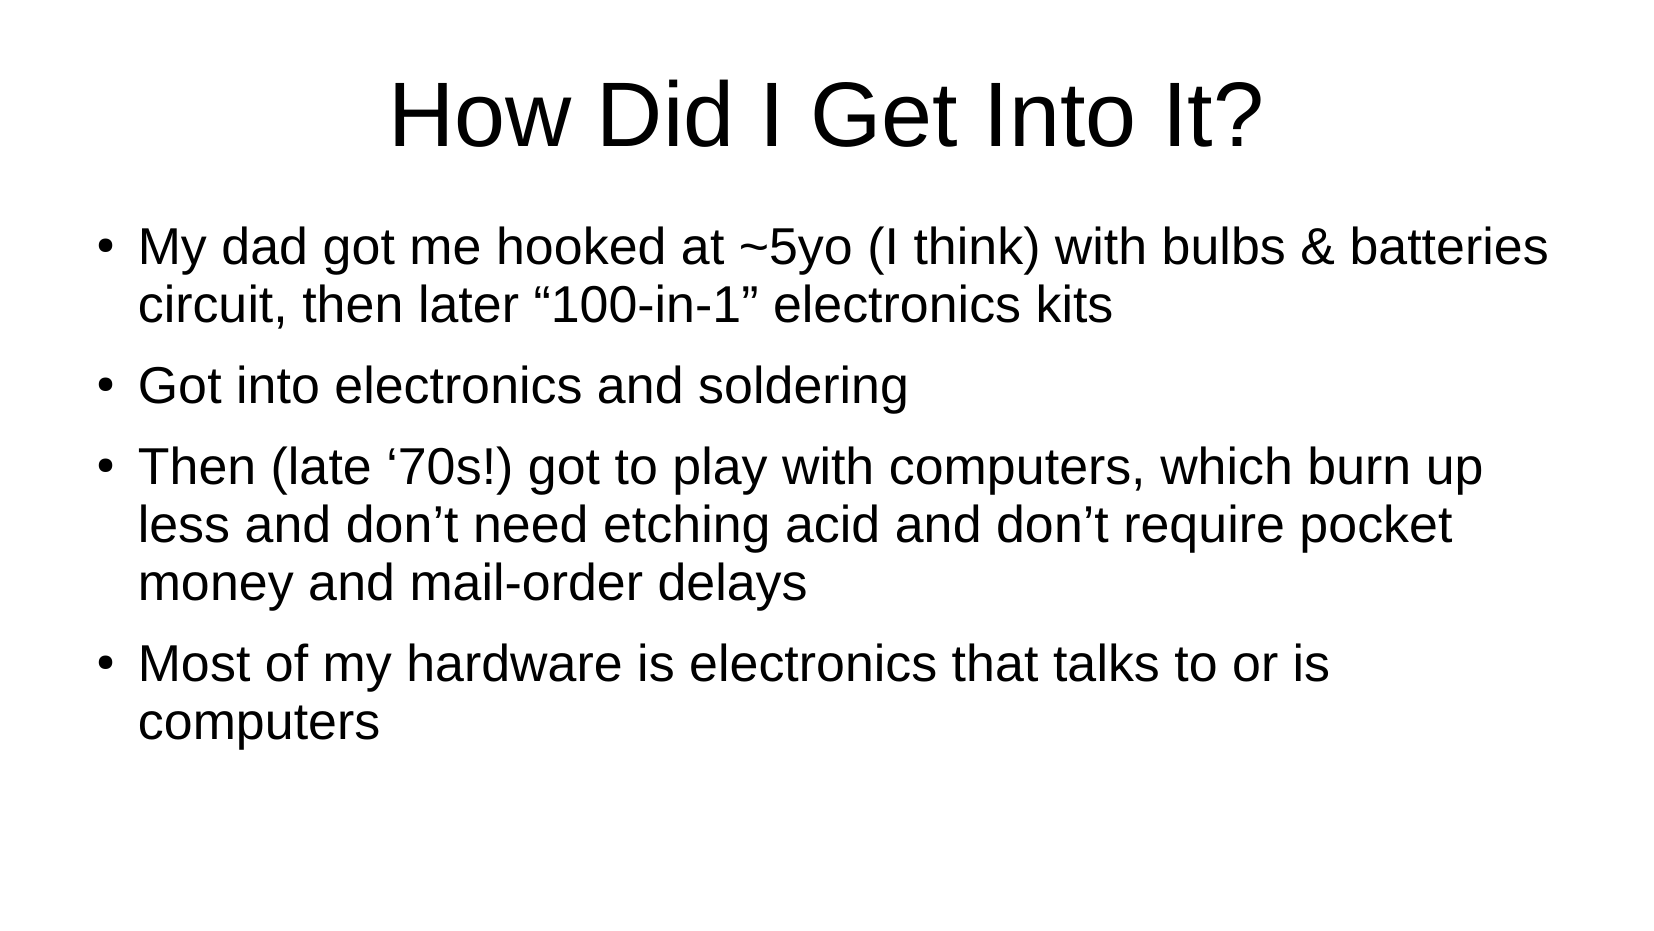

# How Did I Get Into It?
My dad got me hooked at ~5yo (I think) with bulbs & batteries circuit, then later “100-in-1” electronics kits
Got into electronics and soldering
Then (late ‘70s!) got to play with computers, which burn up less and don’t need etching acid and don’t require pocket money and mail-order delays
Most of my hardware is electronics that talks to or is computers